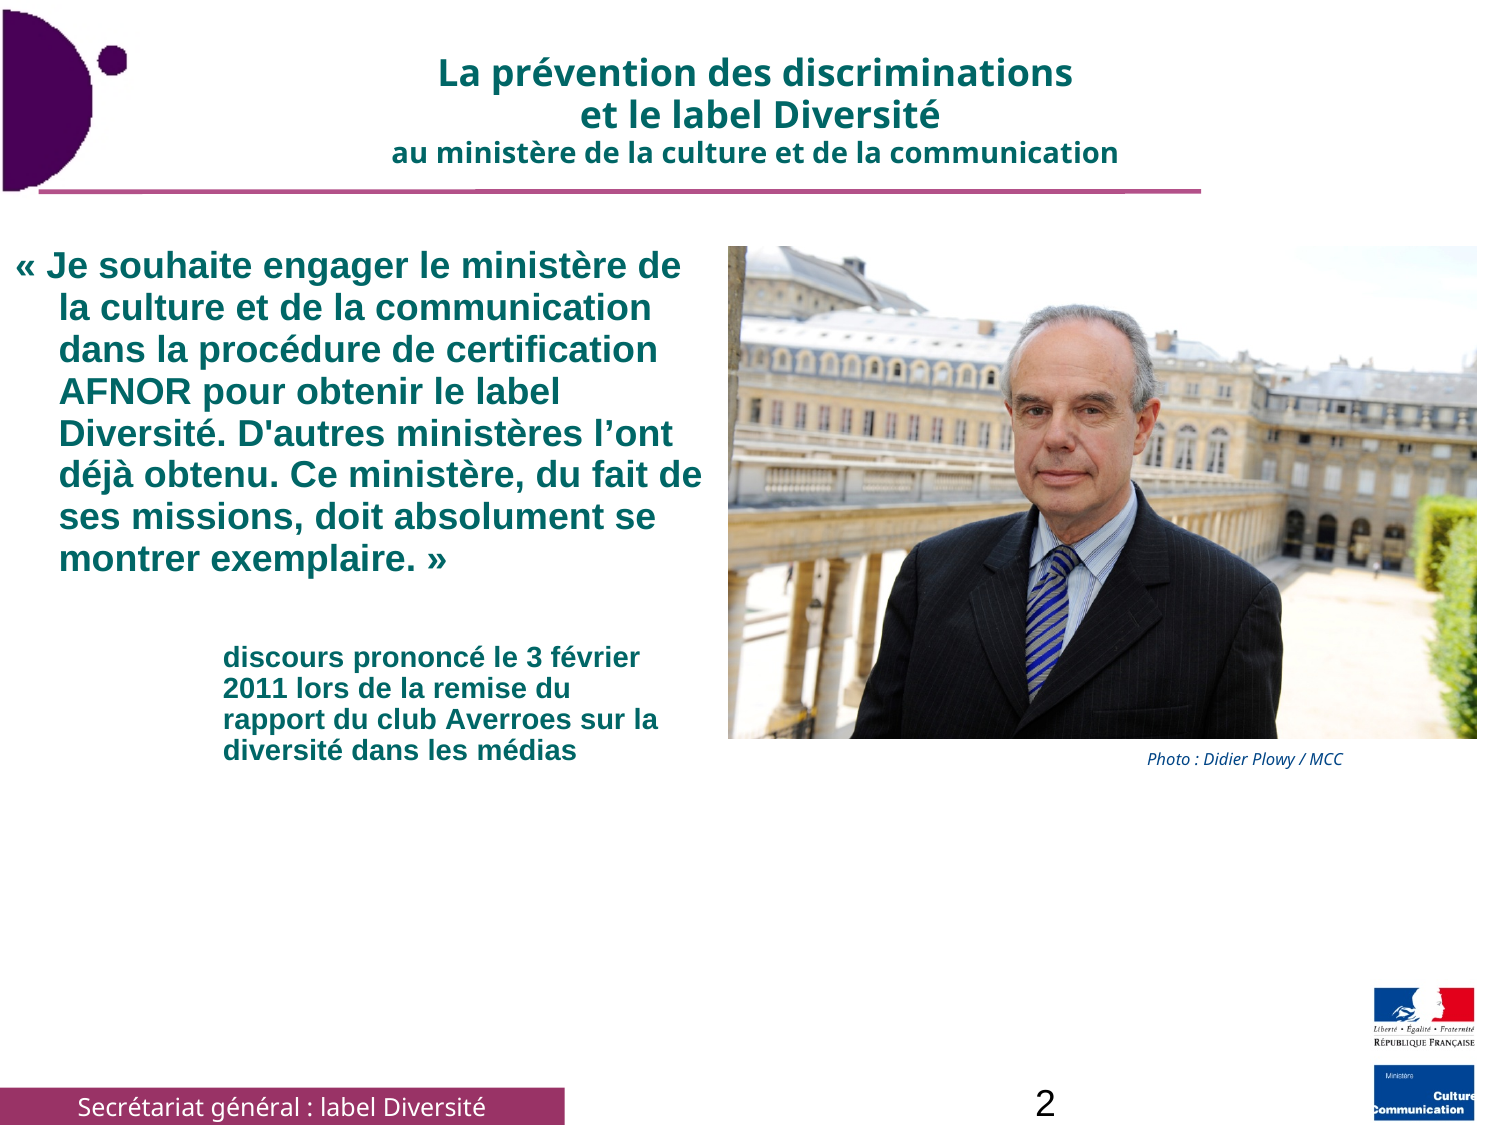

La prévention des discriminations
 et le label Diversité
au ministère de la culture et de la communication
« Je souhaite engager le ministère de la culture et de la communication dans la procédure de certification AFNOR pour obtenir le label Diversité. D'autres ministères l’ont déjà obtenu. Ce ministère, du fait de ses missions, doit absolument se montrer exemplaire. »
 			discours prononcé le 3 février 	 			2011 lors de la remise du 					rapport du club Averroes sur la 			diversité dans les médias
 Photo : Didier Plowy / MCC